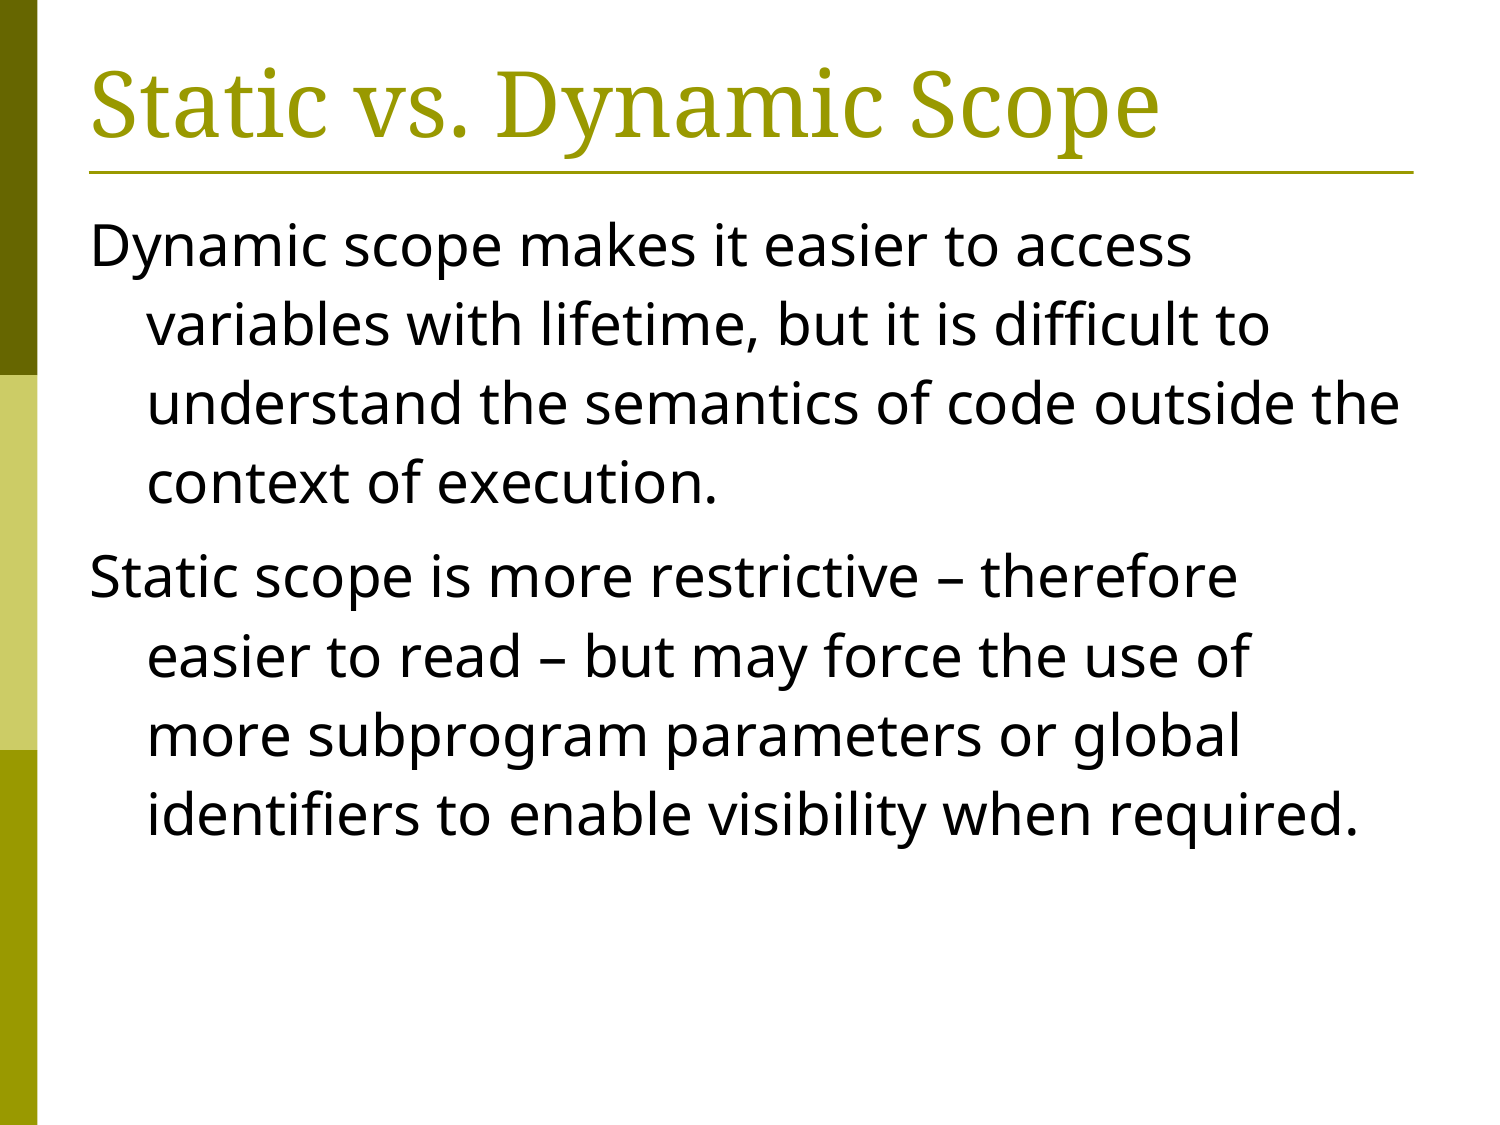

# Static vs. Dynamic Scope
Dynamic scope makes it easier to access variables with lifetime, but it is difficult to understand the semantics of code outside the context of execution.
Static scope is more restrictive – therefore easier to read – but may force the use of more subprogram parameters or global identifiers to enable visibility when required.